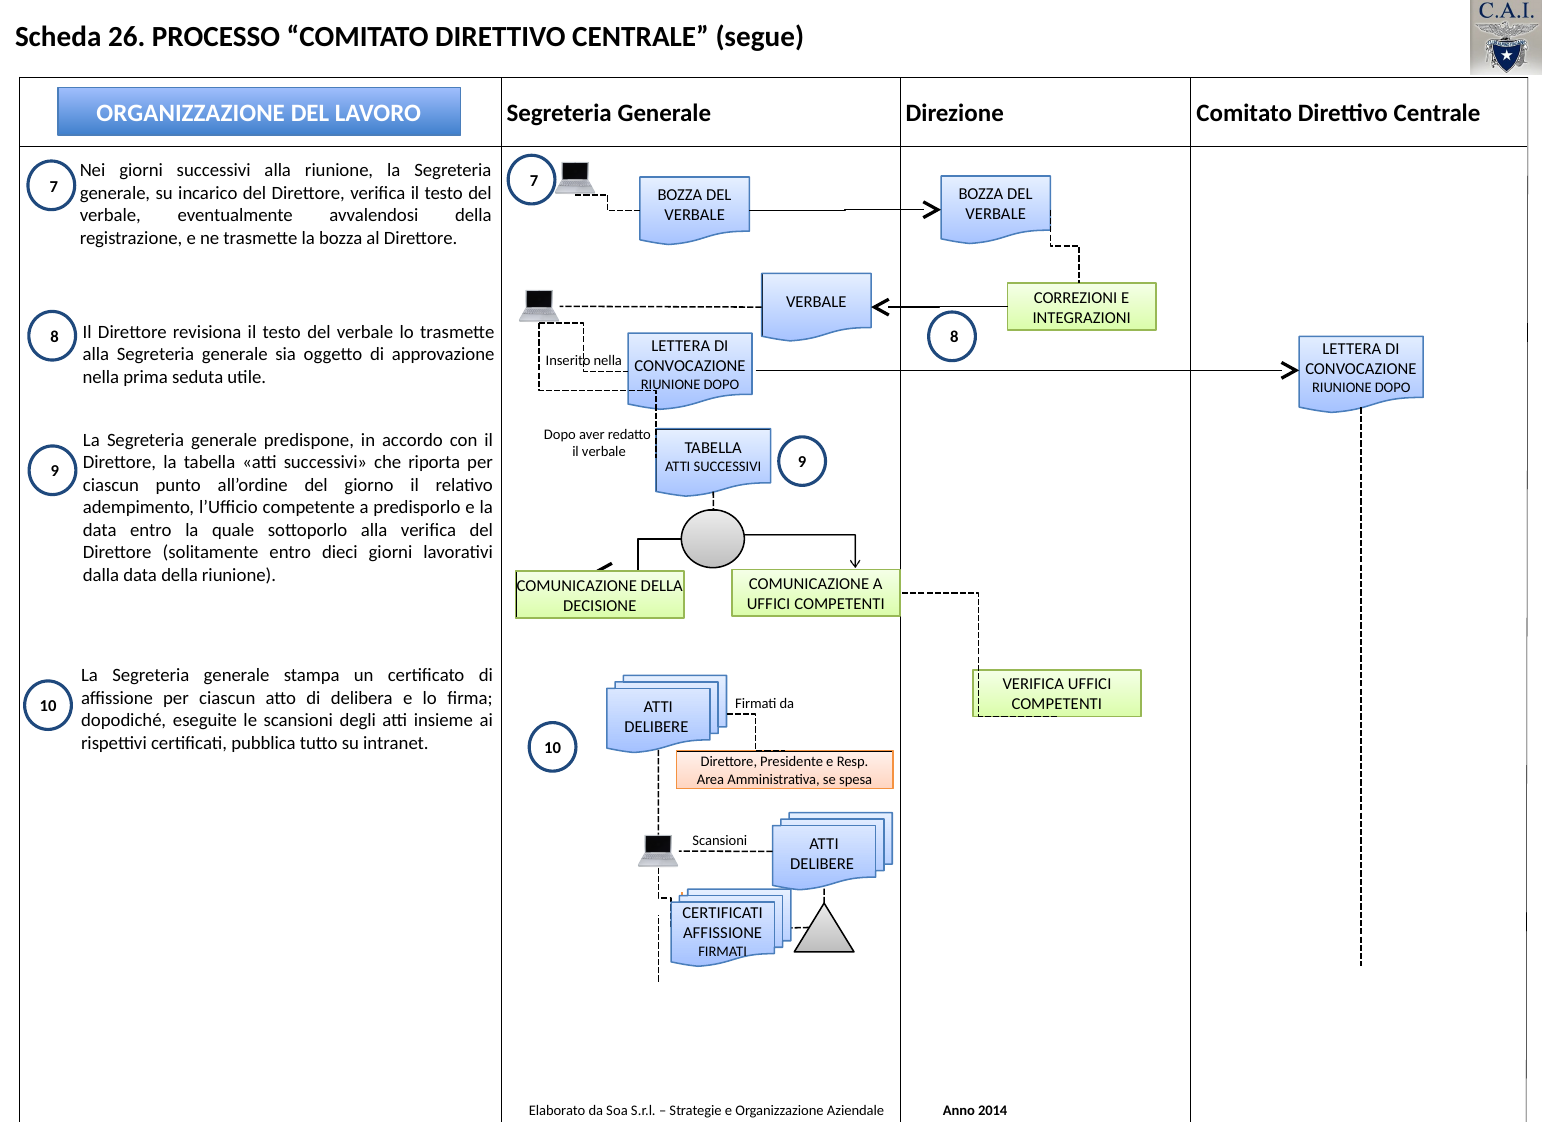

Scheda 26. PROCESSO “COMITATO DIRETTIVO CENTRALE” (segue)
Comitato Direttivo Centrale
Segreteria Generale
Direzione
ORGANIZZAZIONE DEL LAVORO
Nei giorni successivi alla riunione, la Segreteria generale, su incarico del Direttore, verifica il testo del verbale, eventualmente avvalendosi della registrazione, e ne trasmette la bozza al Direttore.
7
7
BOZZA DEL VERBALE
BOZZA DEL VERBALE
VERBALE
CORREZIONI E INTEGRAZIONI
8
Il Direttore revisiona il testo del verbale lo trasmette alla Segreteria generale sia oggetto di approvazione nella prima seduta utile.
8
LETTERA DI CONVOCAZIONE
RIUNIONE DOPO
LETTERA DI CONVOCAZIONE
RIUNIONE DOPO
Inserito nella
Dopo aver redatto
 il verbale
La Segreteria generale predispone, in accordo con il Direttore, la tabella «atti successivi» che riporta per ciascun punto all’ordine del giorno il relativo adempimento, l’Ufficio competente a predisporlo e la data entro la quale sottoporlo alla verifica del Direttore (solitamente entro dieci giorni lavorativi dalla data della riunione).
TABELLA
ATTI SUCCESSIVI
9
9
COMUNICAZIONE A UFFICI COMPETENTI
COMUNICAZIONE DELLA DECISIONE
La Segreteria generale stampa un certificato di affissione per ciascun atto di delibera e lo firma; dopodiché, eseguite le scansioni degli atti insieme ai rispettivi certificati, pubblica tutto su intranet.
VERIFICA UFFICI COMPETENTI
ATTI DELIBERE
10
Firmati da
10
Direttore, Presidente e Resp. Area Amministrativa, se spesa
ATTI DELIBERE
Scansioni
CERTIFICATI
AFFISSIONE
FIRMATI
Elaborato da Soa S.r.l. – Strategie e Organizzazione Aziendale Anno 2014